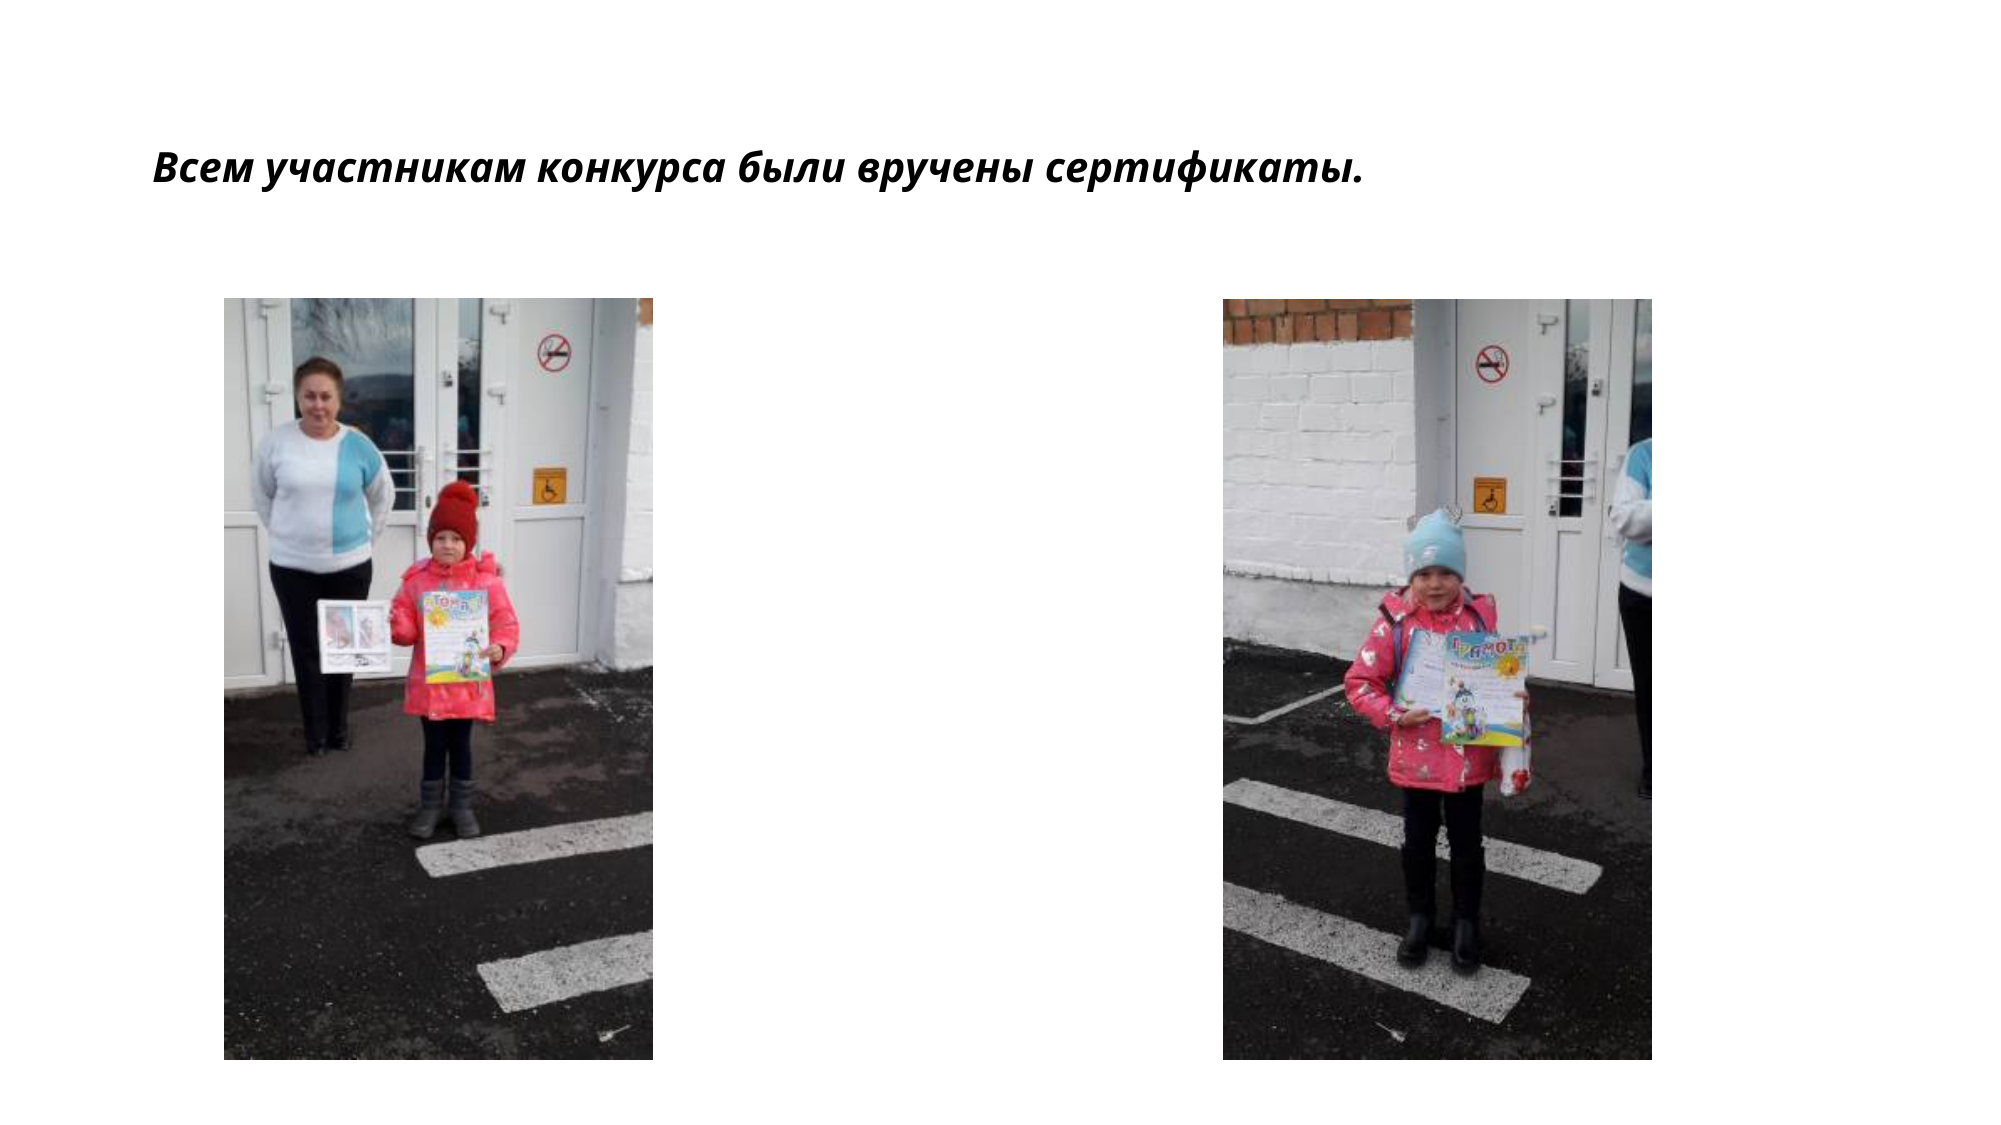

# Всем участникам конкурса были вручены сертификаты.